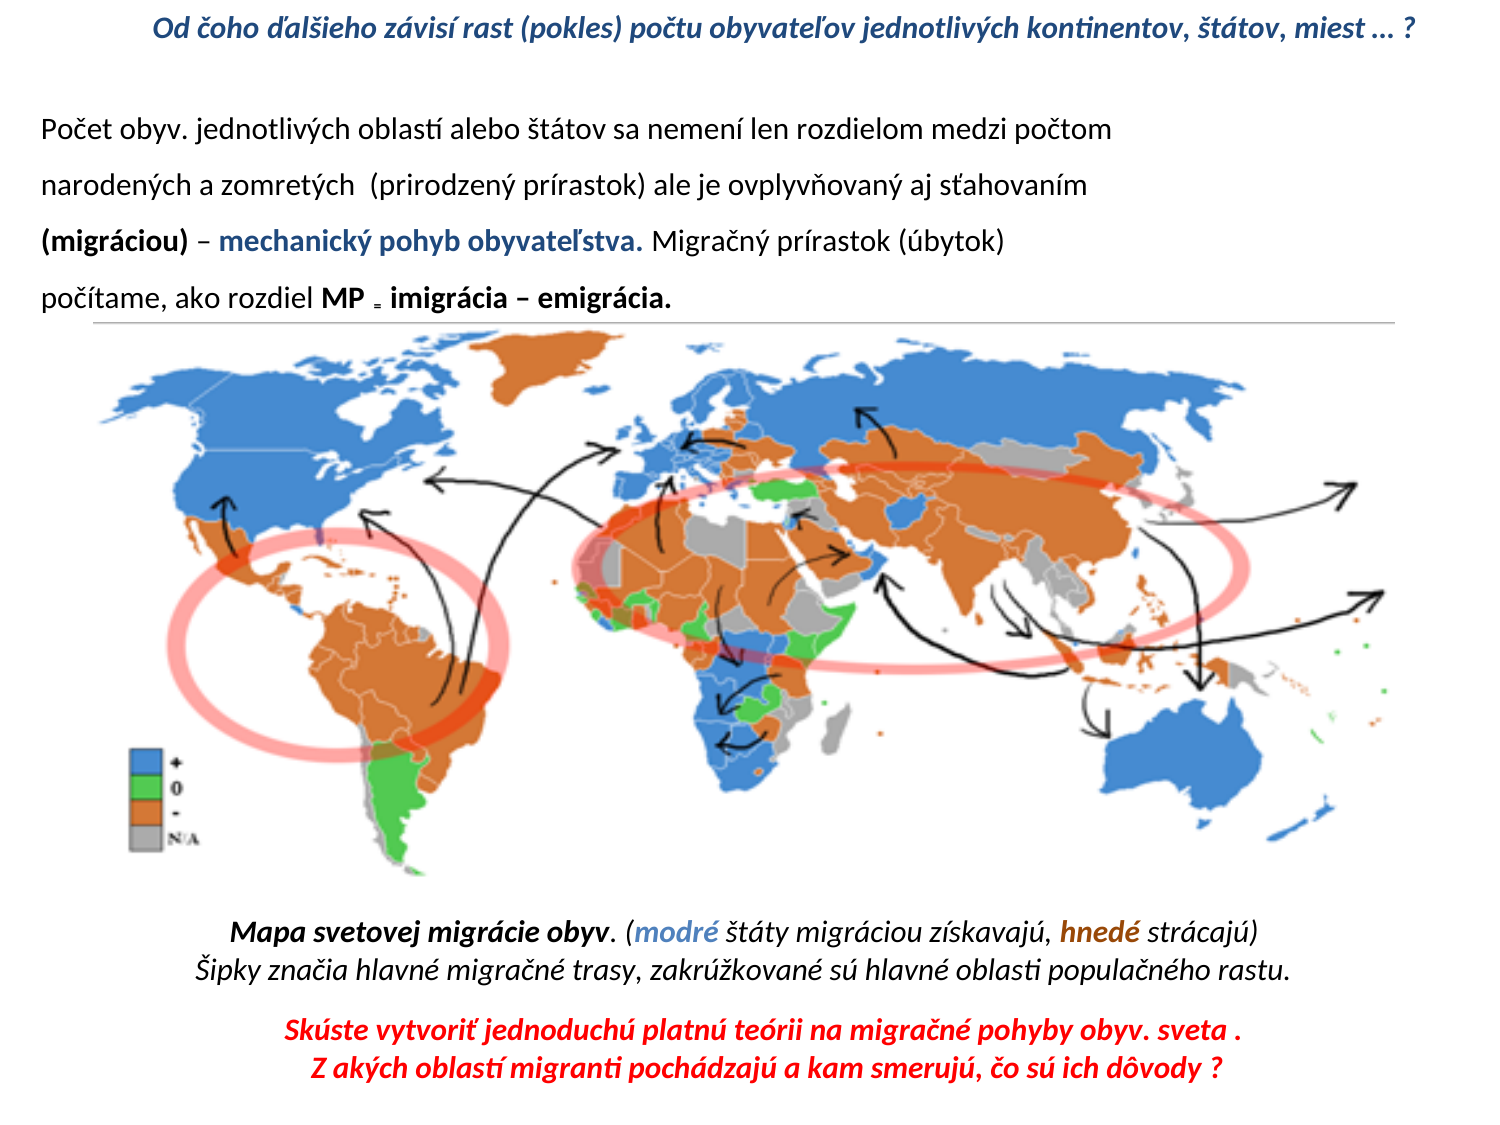

Od čoho ďalšieho závisí rast (pokles) počtu obyvateľov jednotlivých kontinentov, štátov, miest … ?
Počet obyv. jednotlivých oblastí alebo štátov sa nemení len rozdielom medzi počtom
narodených a zomretých (prirodzený prírastok) ale je ovplyvňovaný aj sťahovaním
(migráciou) – mechanický pohyb obyvateľstva. Migračný prírastok (úbytok)
počítame, ako rozdiel MP ₌ imigrácia – emigrácia.
Mapa svetovej migrácie obyv. (modré štáty migráciou získavajú, hnedé strácajú)
Šipky značia hlavné migračné trasy, zakrúžkované sú hlavné oblasti populačného rastu.
Skúste vytvoriť jednoduchú platnú teórii na migračné pohyby obyv. sveta .
Z akých oblastí migranti pochádzajú a kam smerujú, čo sú ich dôvody ?